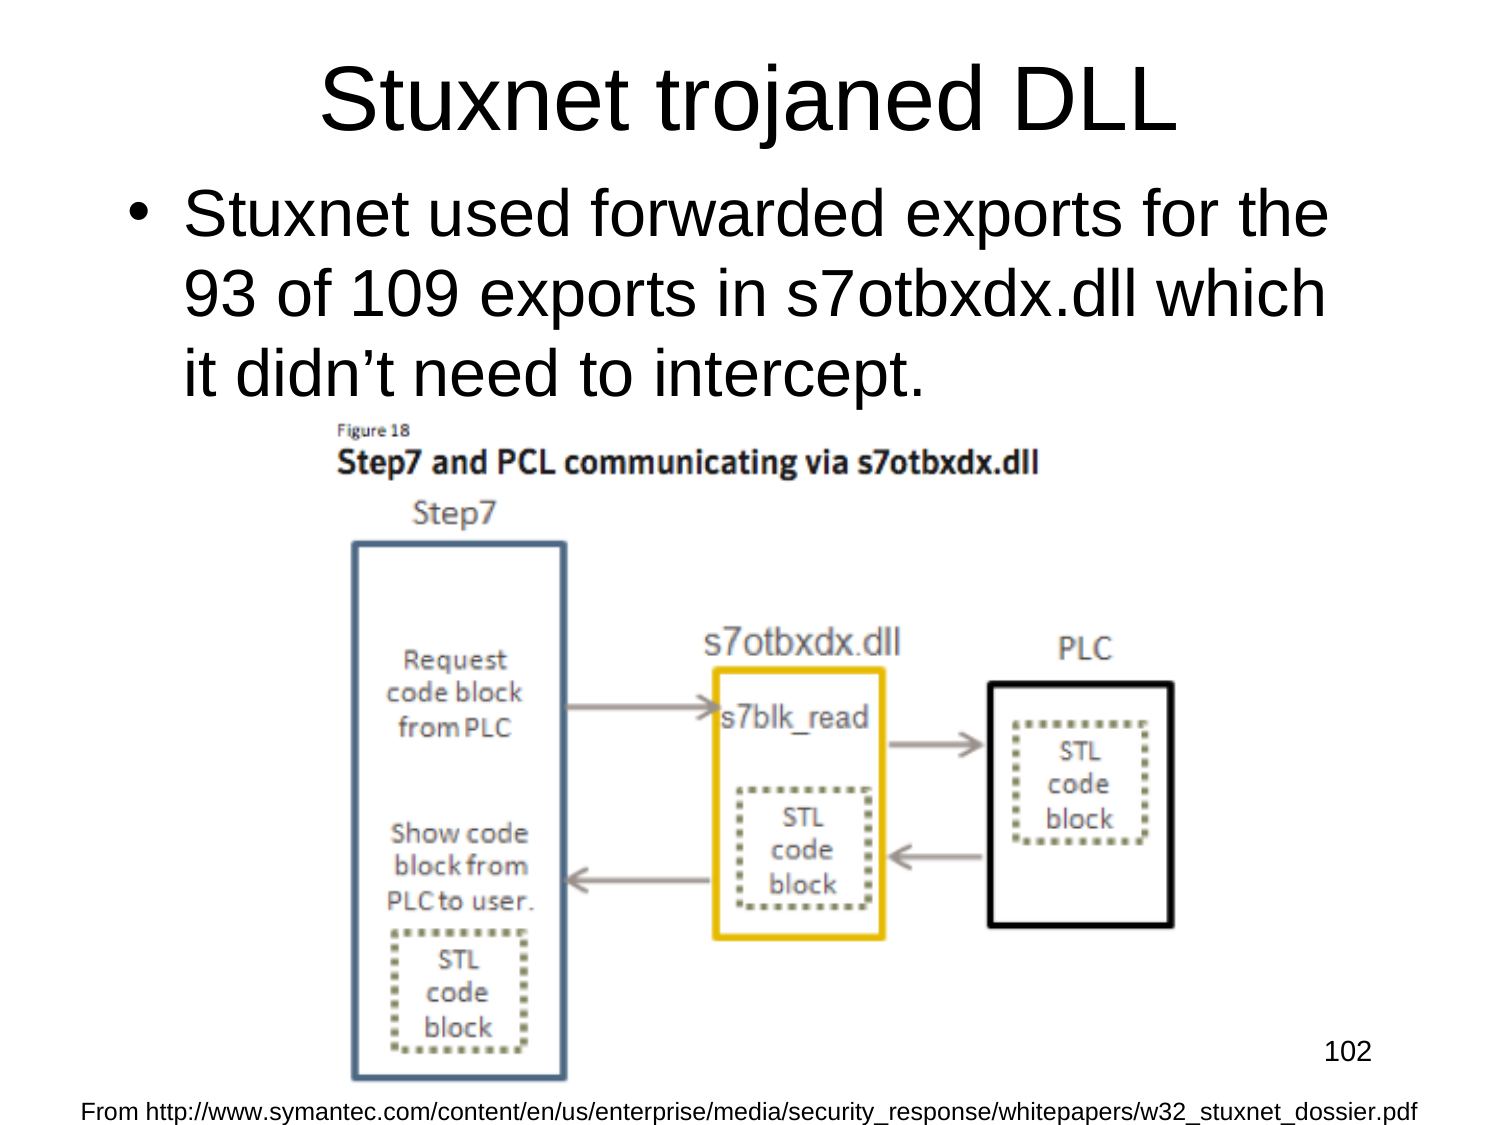

# Stuxnet trojaned DLL
Stuxnet used forwarded exports for the 93 of 109 exports in s7otbxdx.dll which it didn’t need to intercept.
From http://www.symantec.com/content/en/us/enterprise/media/security_response/whitepapers/w32_stuxnet_dossier.pdf